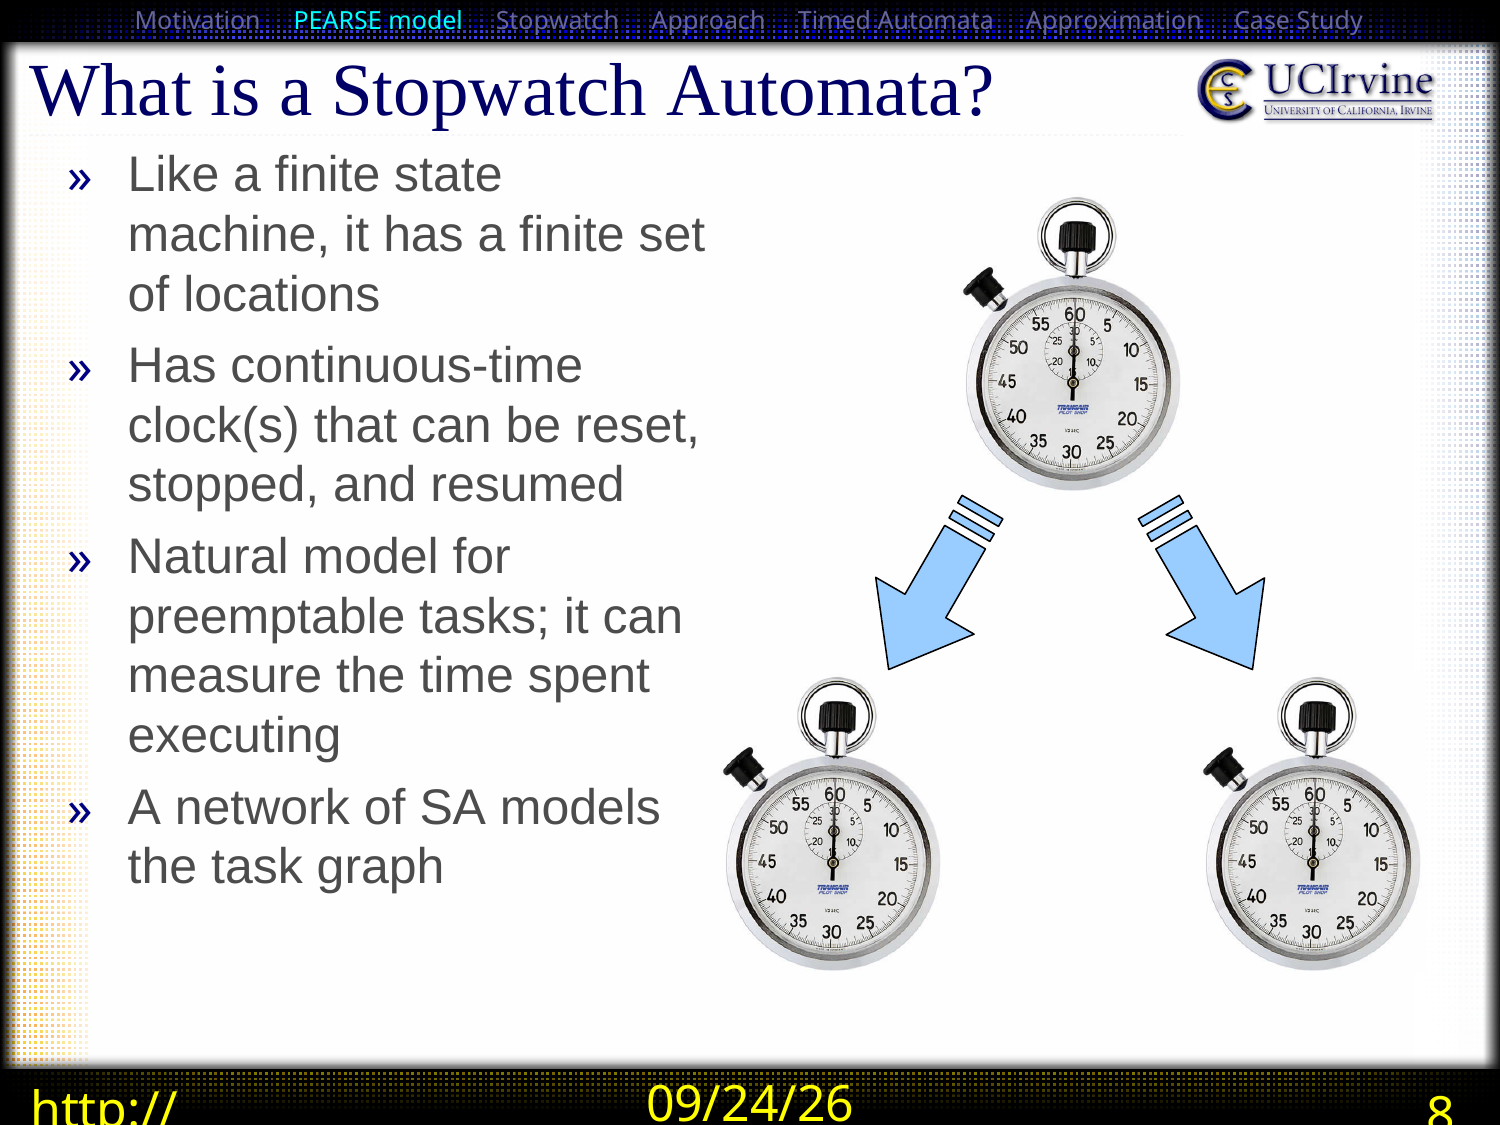

Motivation PEARSE model Stopwatch Approach Timed Automata Approximation Case Study
# What is a Stopwatch Automata?
Like a finite state machine, it has a finite set of locations
Has continuous-time clock(s) that can be reset, stopped, and resumed
Natural model for preemptable tasks; it can measure the time spent executing
A network of SA models the task graph
8